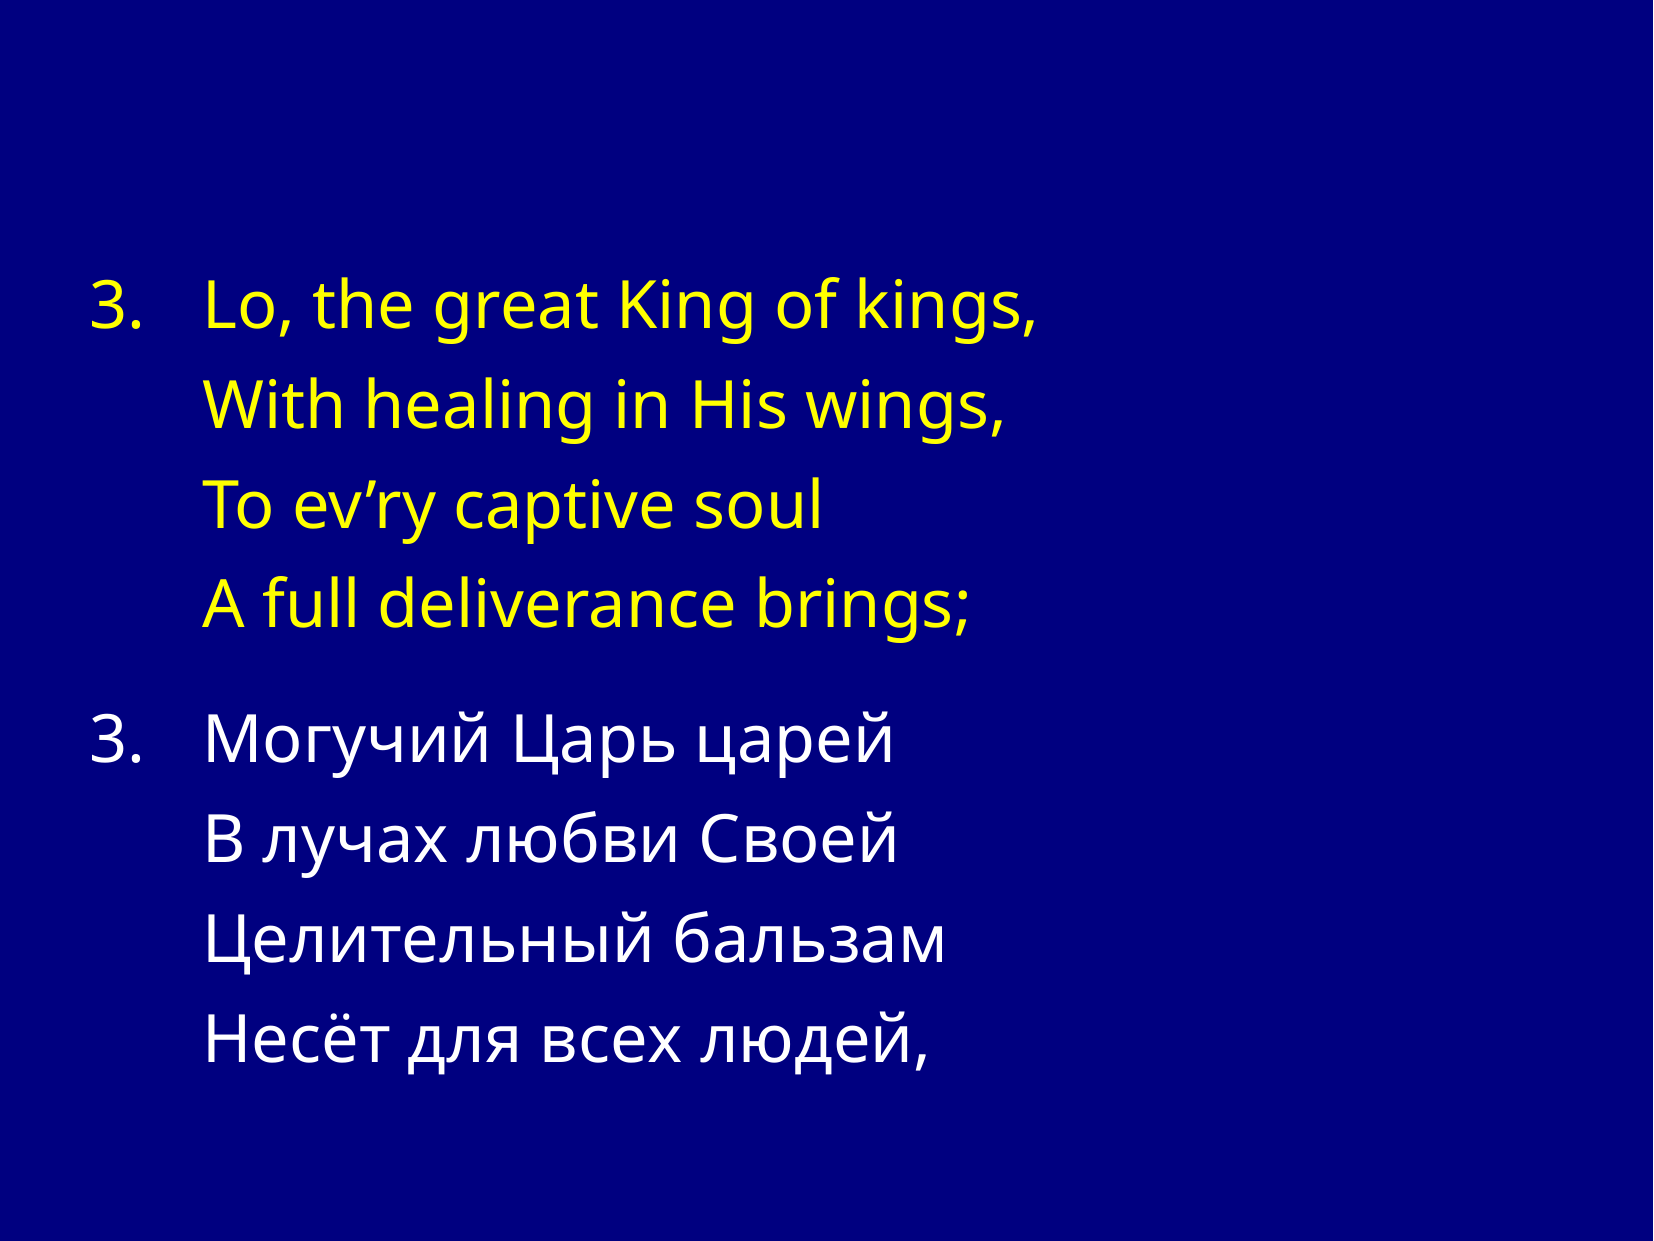

3.	Lo, the great King of kings,
	With healing in His wings,
	To ev’ry captive soul
	A full deliverance brings;
3.	Могучий Царь царей
	В лучах любви Своей
	Целительный бальзам
	Несёт для всех людей,